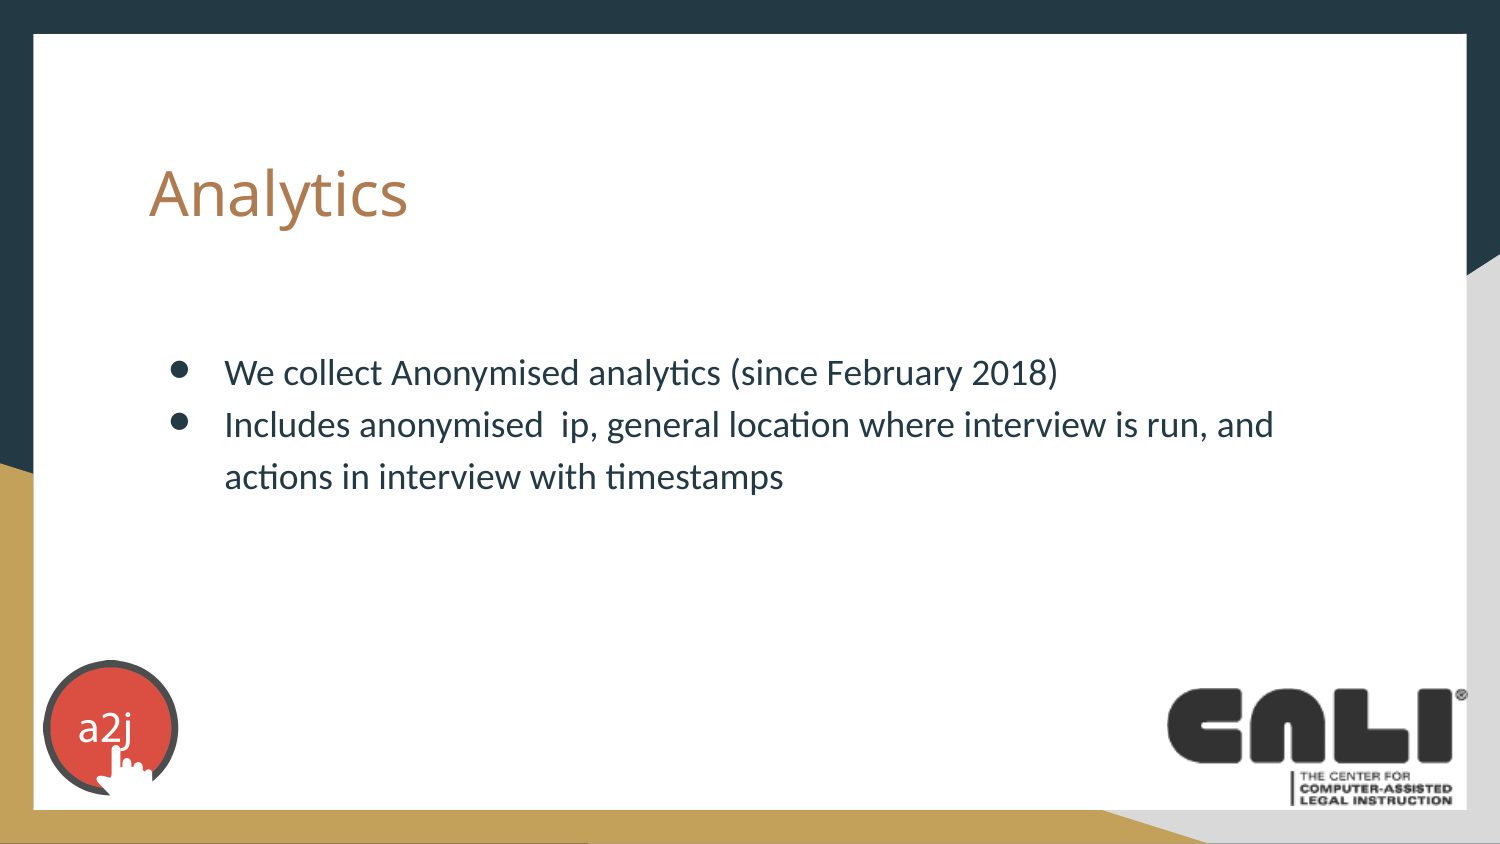

# Analytics
We collect Anonymised analytics (since February 2018)
Includes anonymised ip, general location where interview is run, and actions in interview with timestamps